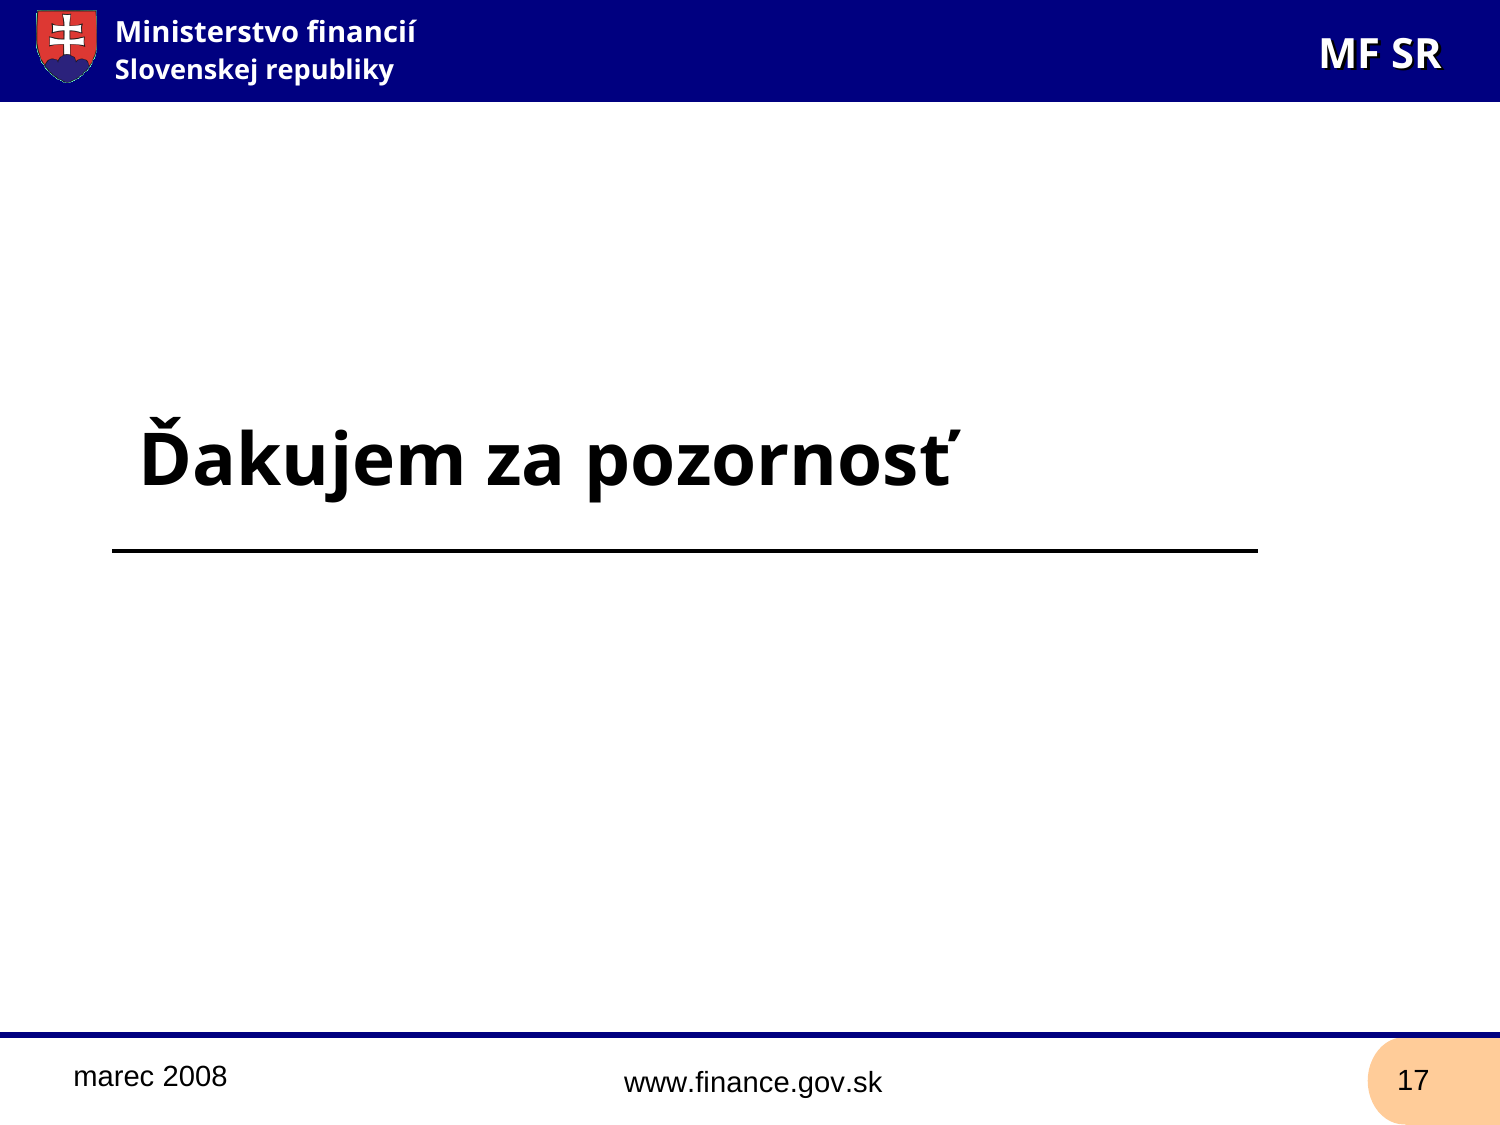

# Ďakujem za pozornosť
marec 2008
17
www.finance.gov.sk